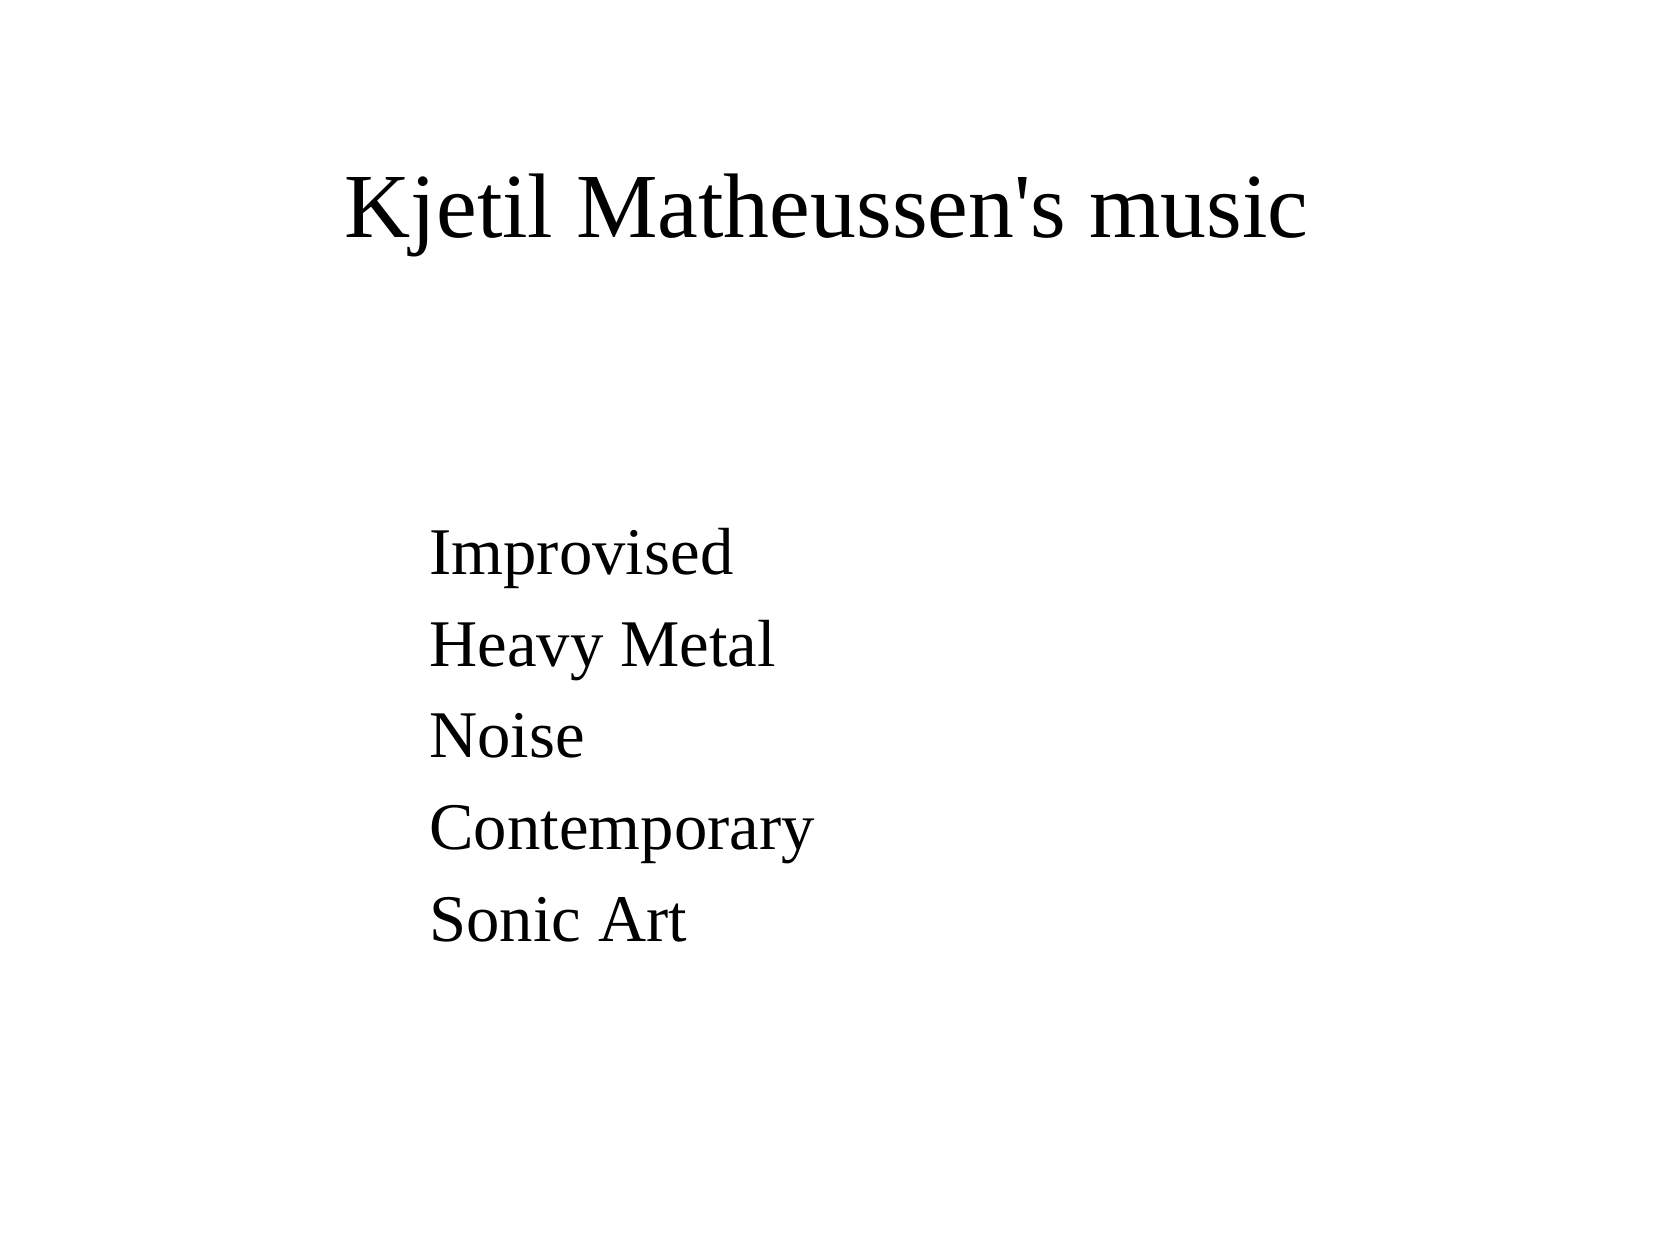

# Kjetil Matheussen's music
 Improvised
 Heavy Metal
 Noise
 Contemporary
 Sonic Art